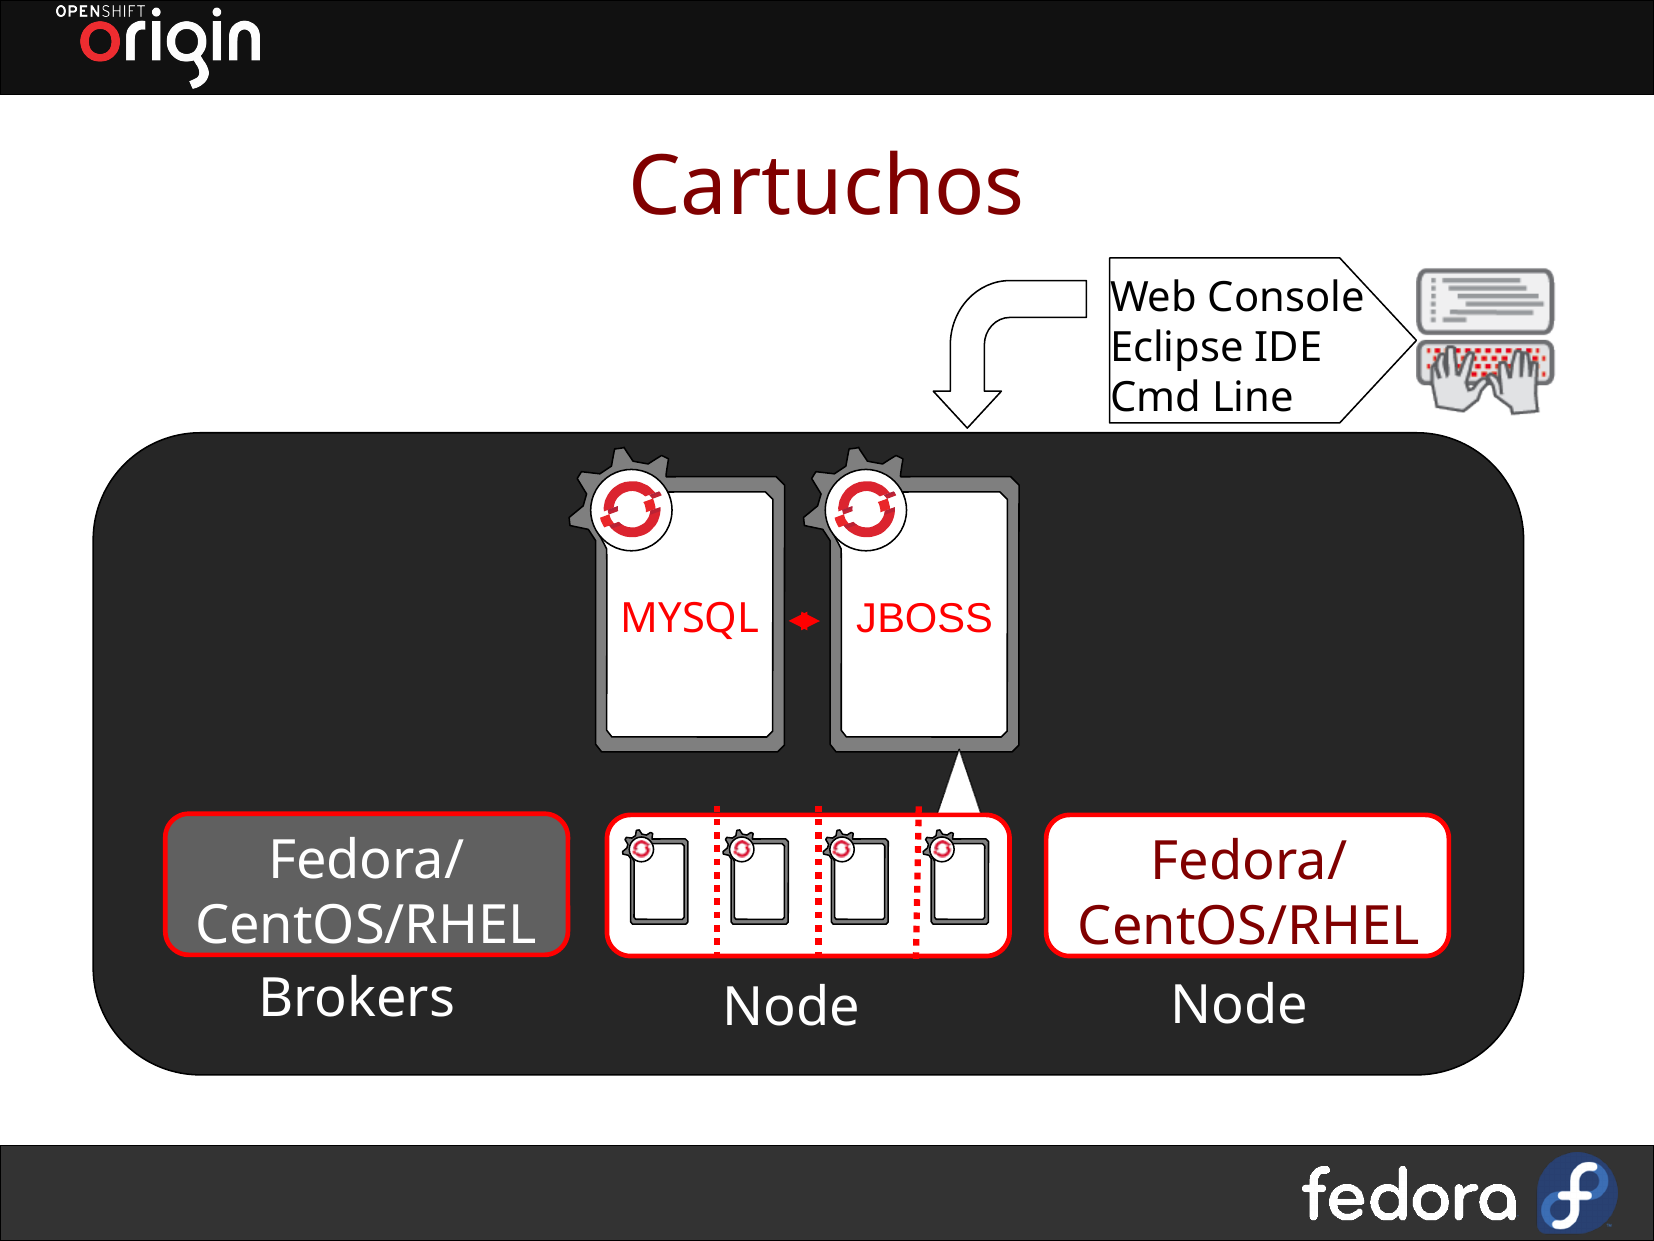

# Cartuchos
Web Console
Eclipse IDE
Cmd Line
MYSQL
JBOSS
Fedora/CentOS/RHEL
Fedora/CentOS/RHEL
Brokers
Node
Node